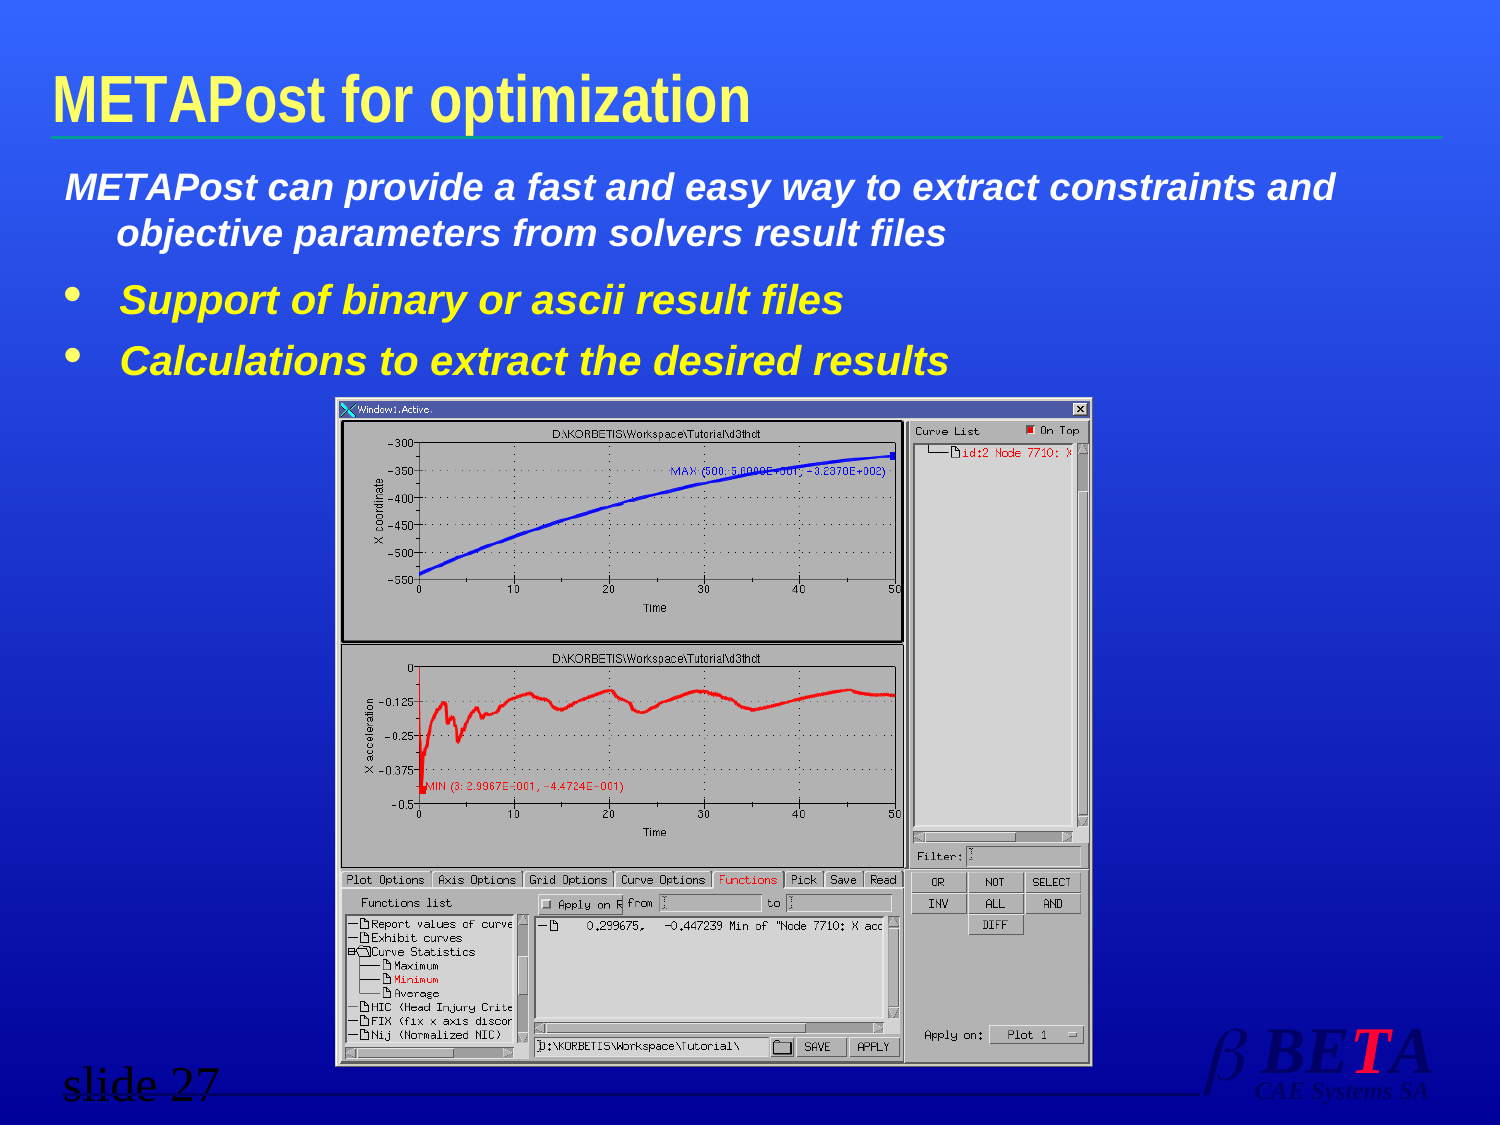

# METAPost for optimization
METAPost can provide a fast and easy way to extract constraints and objective parameters from solvers result files
Support of binary or ascii result files
Calculations to extract the desired results
27